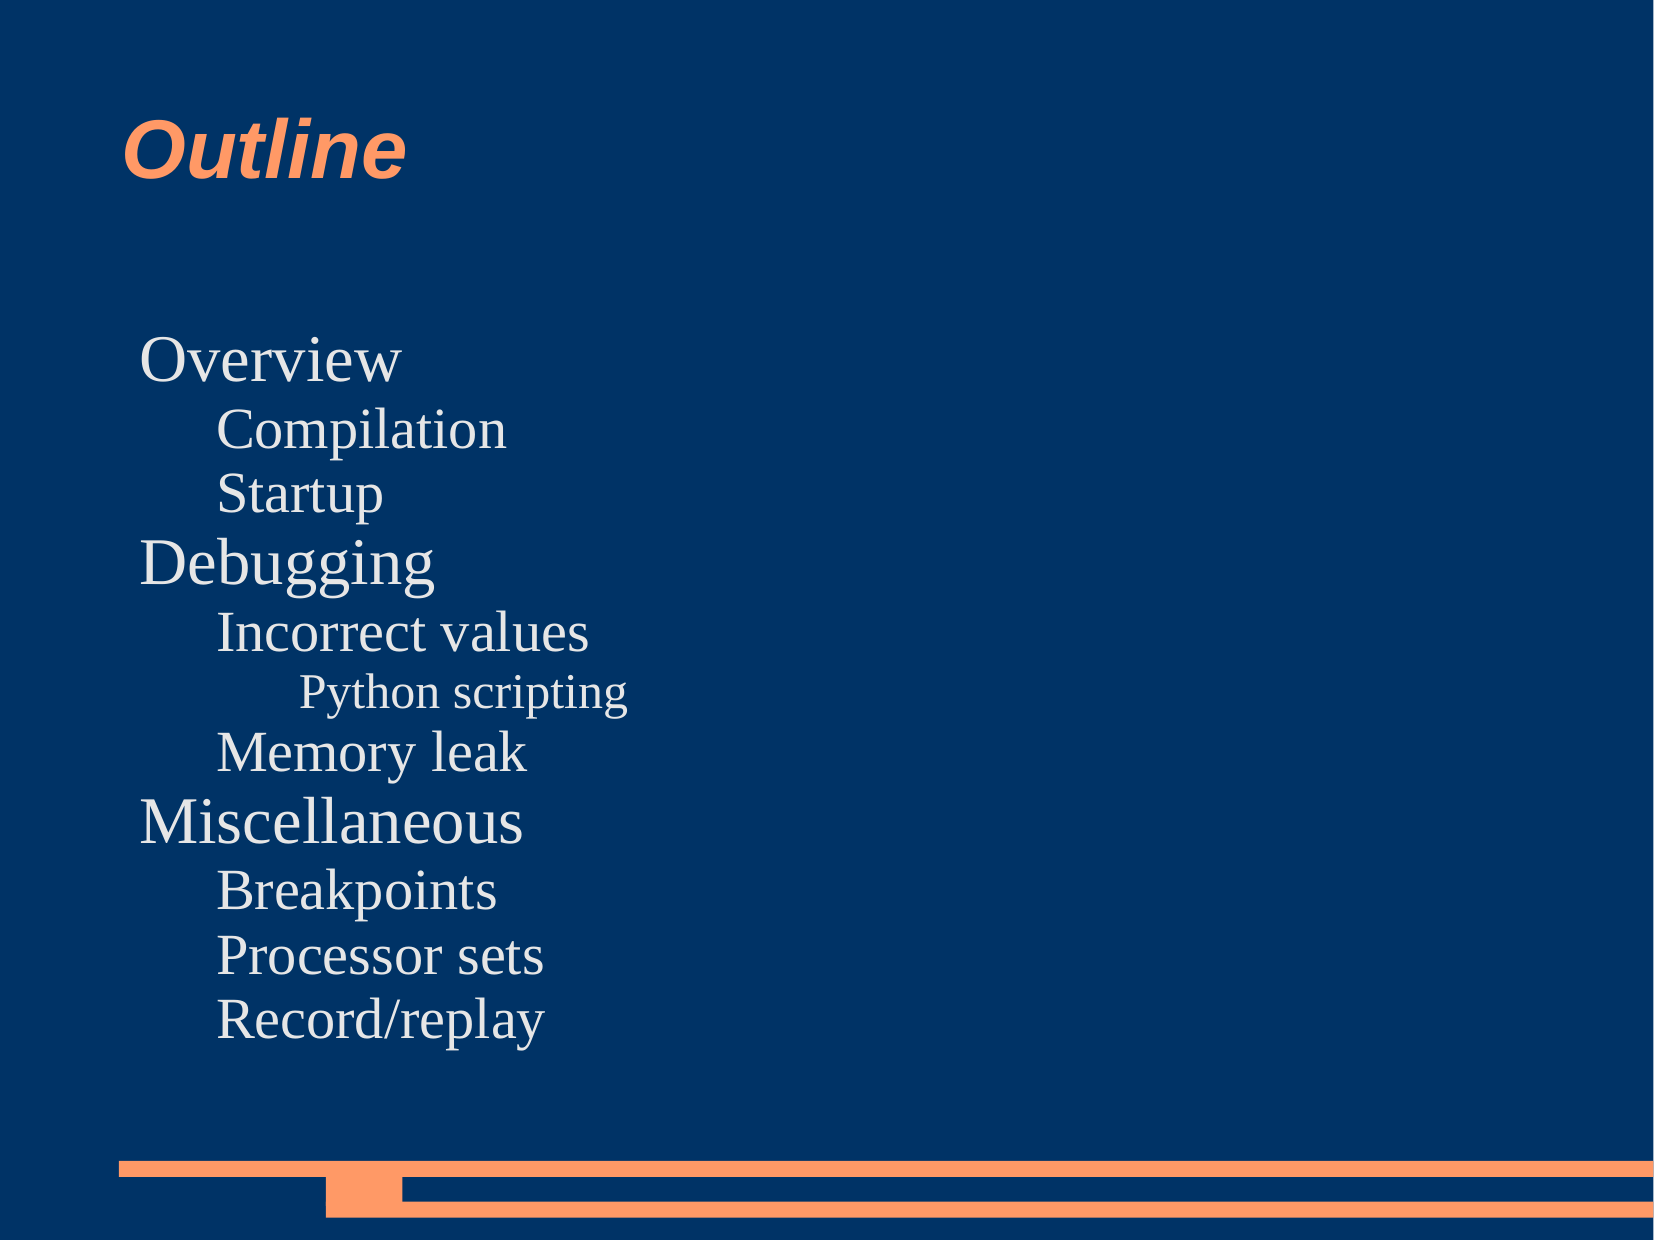

# Outline
Overview
Compilation
Startup
Debugging
Incorrect values
Python scripting
Memory leak
Miscellaneous
Breakpoints
Processor sets
Record/replay